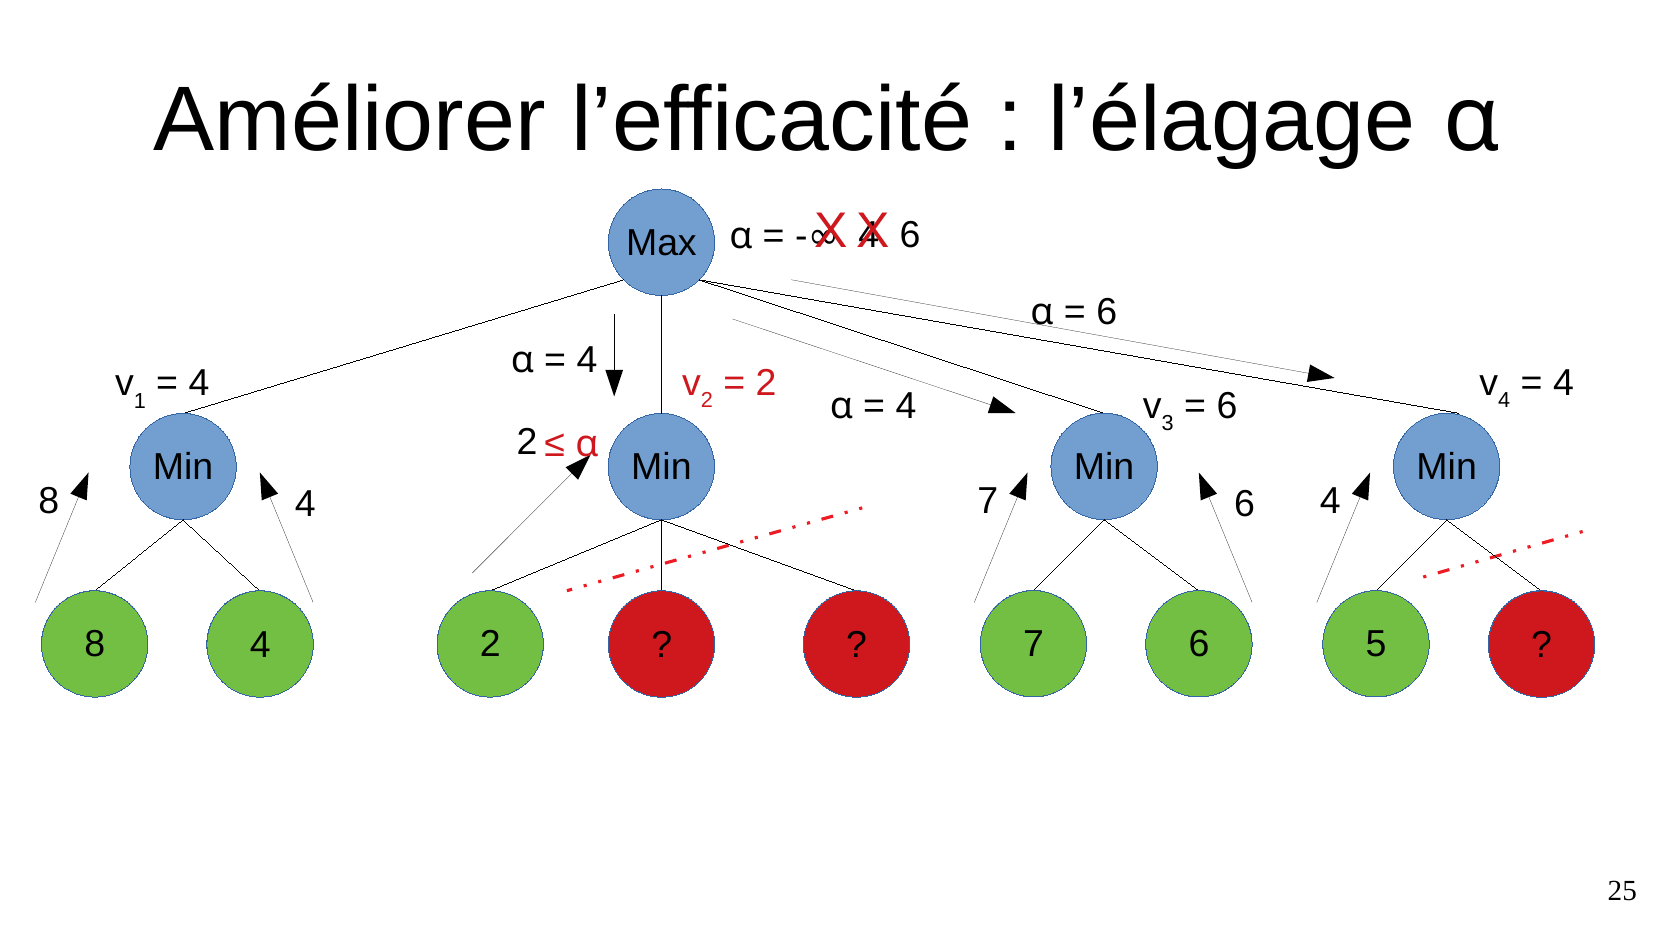

# Améliorer l’efficacité : l’élagage α
Max
X 4
X 6
α = -∞
α = 6
Min
5
?
v1 = 4
Min
8
4
8
4
α = 4
Min
7
6
7
6
α = 4
v2 = 2
v4 = 4
v3 = 6
≤ α
Min
2
?
?
2
4
7
6
5
8
2
4
?
?
?
25